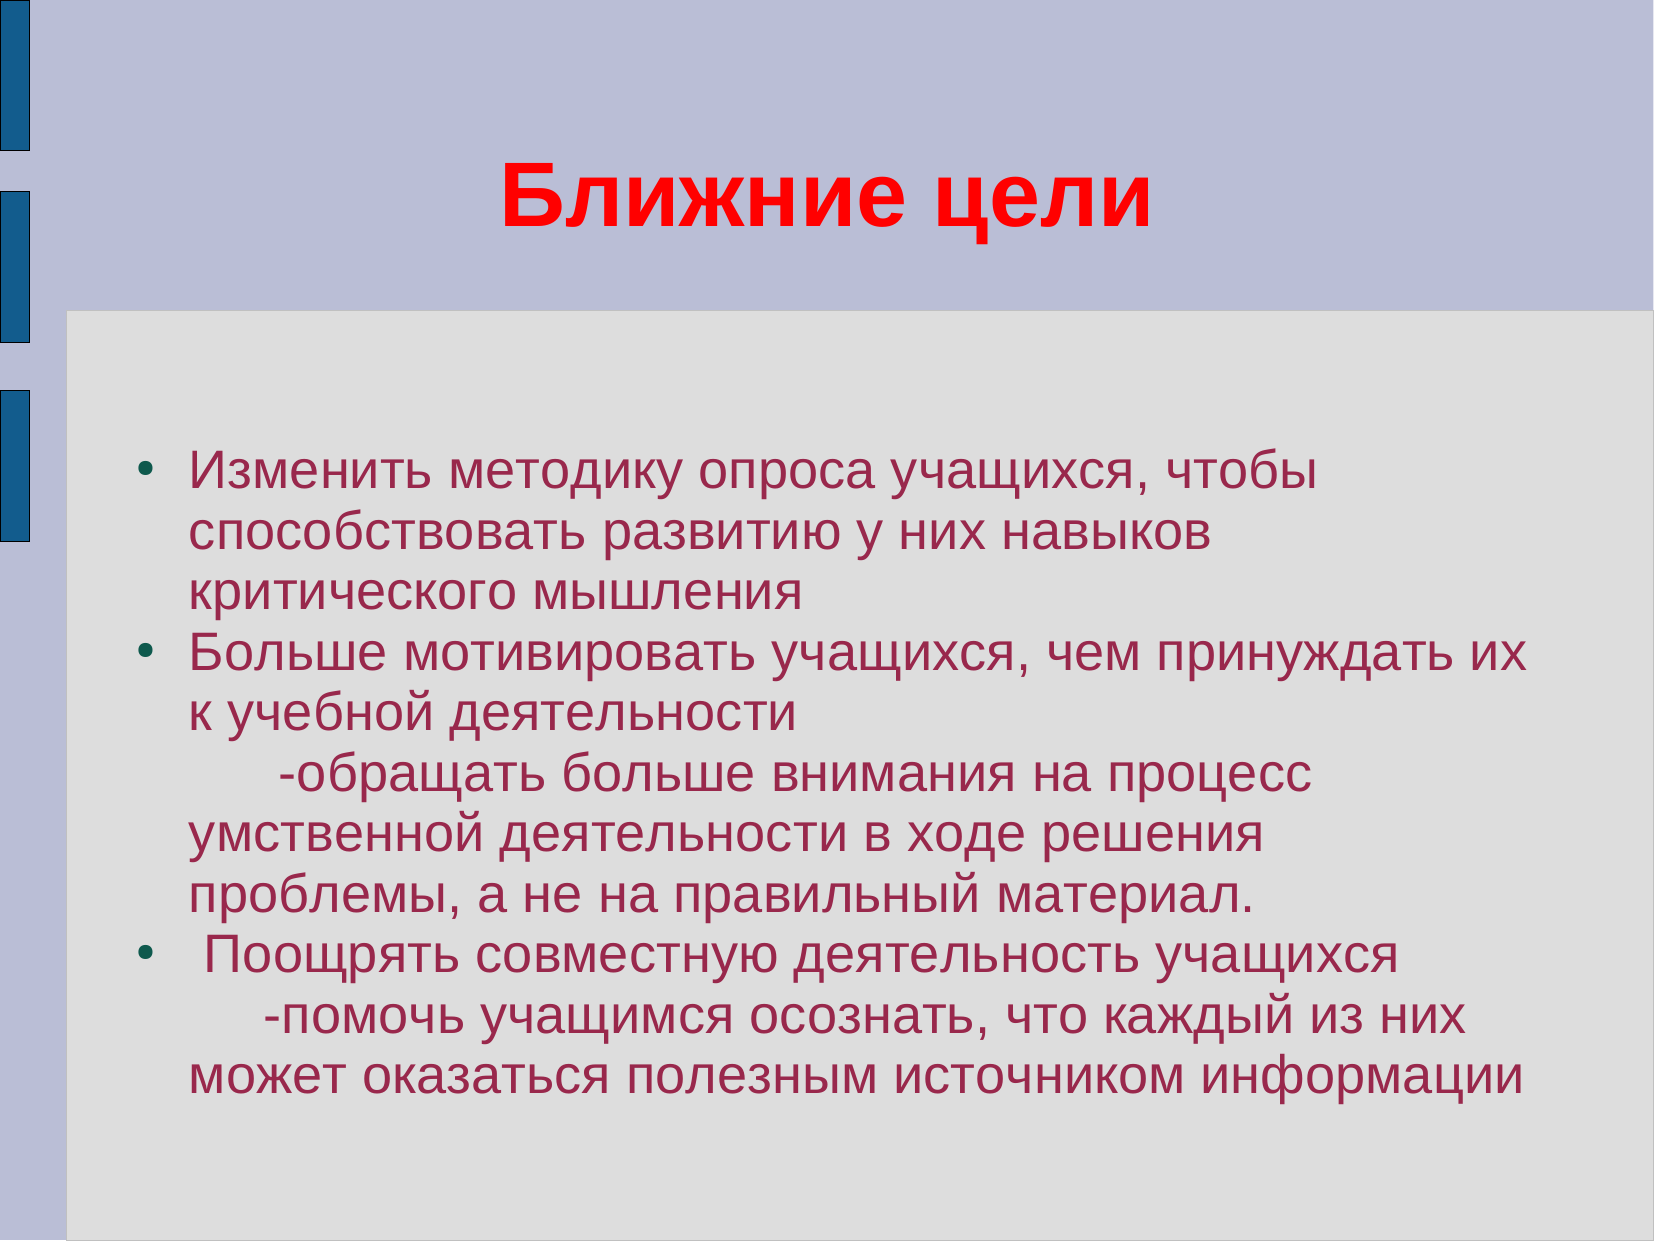

# Ближние цели
Изменить методику опроса учащихся, чтобы способствовать развитию у них навыков критического мышления
Больше мотивировать учащихся, чем принуждать их к учебной деятельности
 -обращать больше внимания на процесс умственной деятельности в ходе решения проблемы, а не на правильный материал.
 Поощрять совместную деятельность учащихся
 -помочь учащимся осознать, что каждый из них может оказаться полезным источником информации